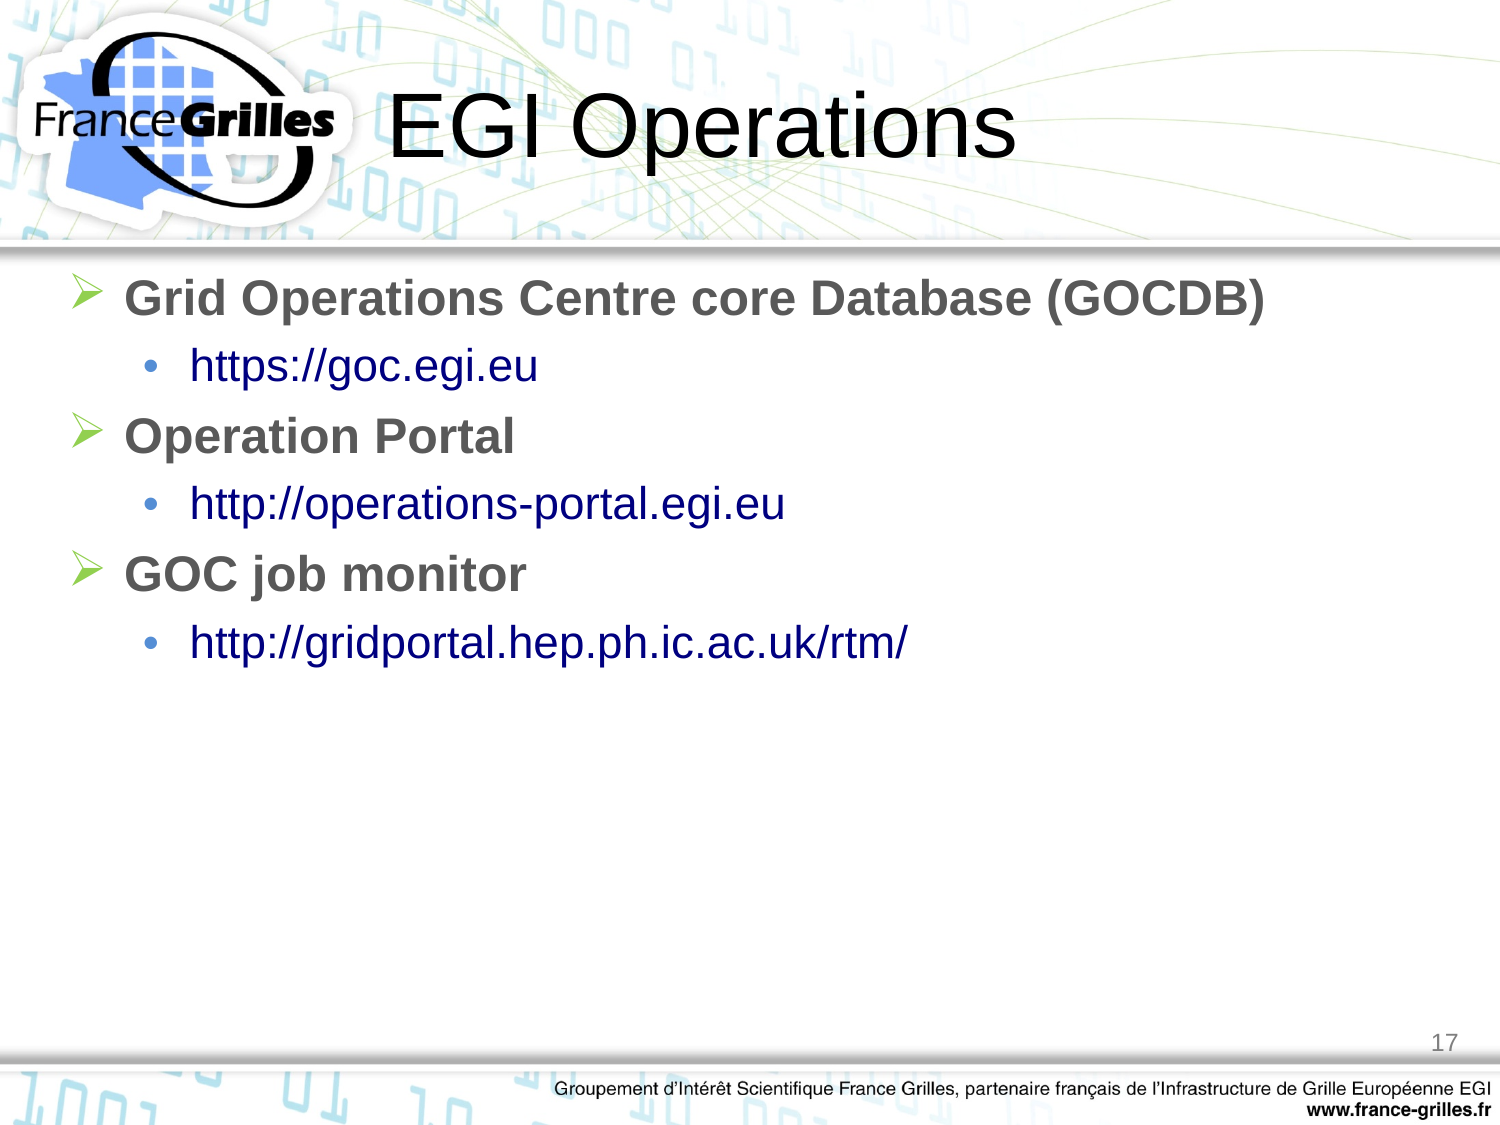

# EGI Operations
Grid Operations Centre core Database (GOCDB)
https://goc.egi.eu
Operation Portal
http://operations-portal.egi.eu
GOC job monitor
http://gridportal.hep.ph.ic.ac.uk/rtm/
17